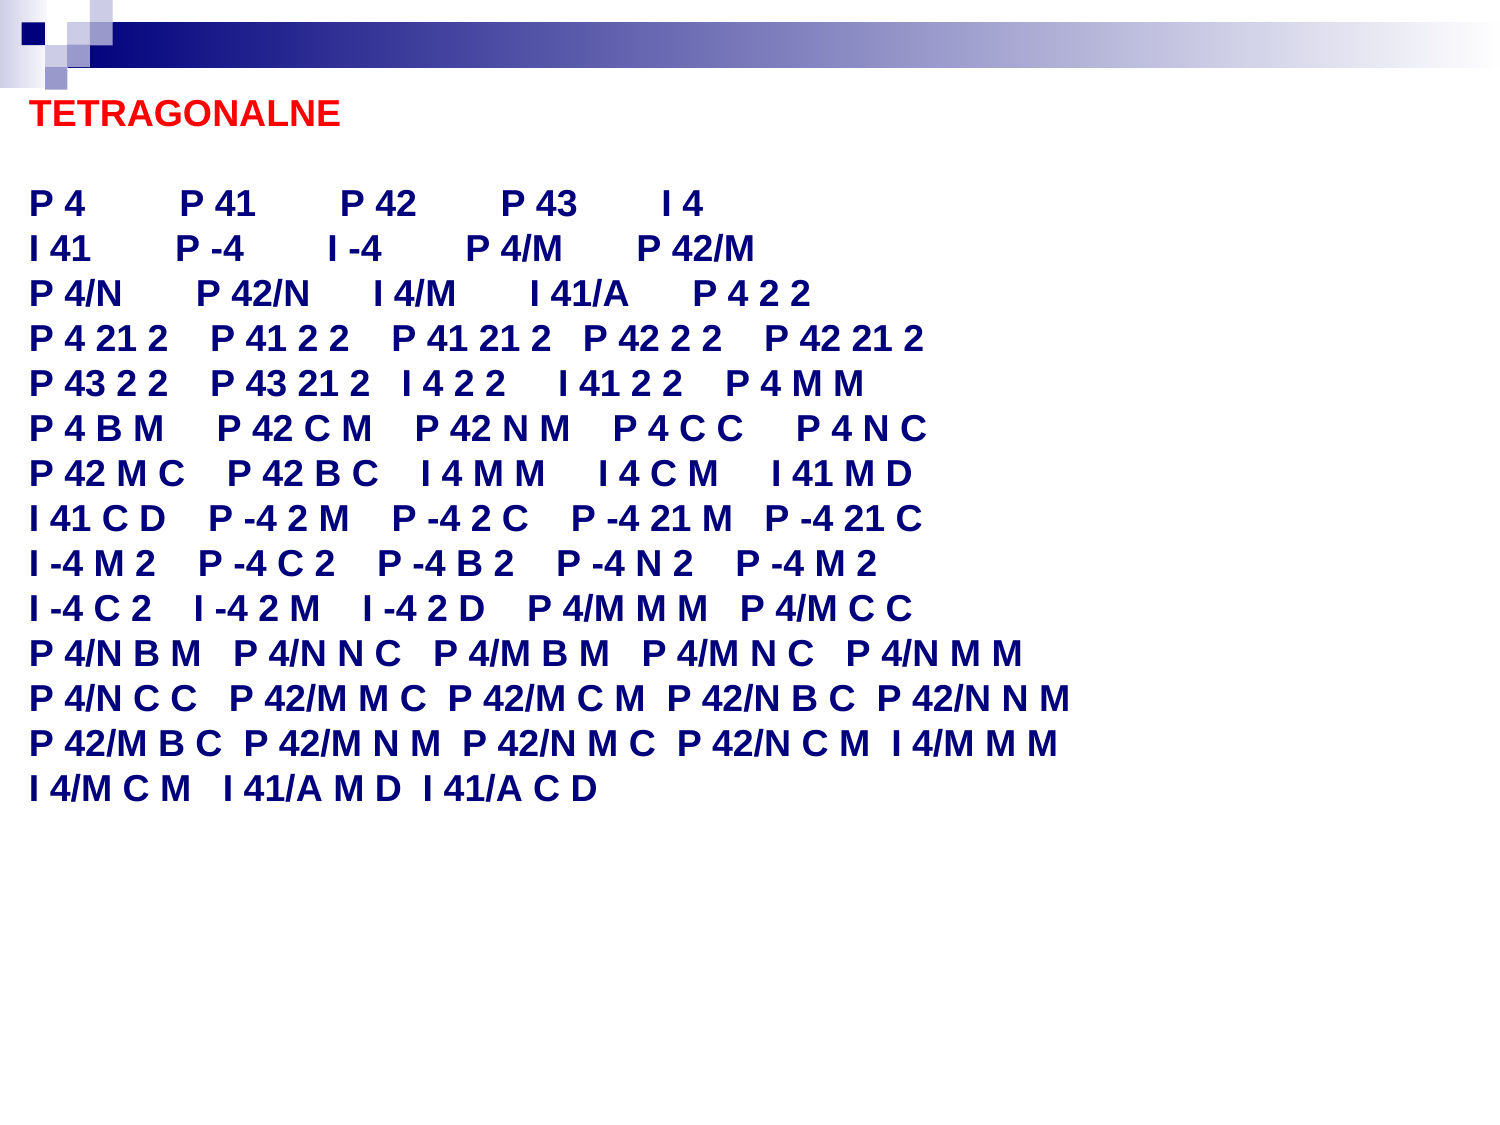

TETRAGONALNE
P 4 P 41 P 42 P 43 I 4
I 41 P -4 I -4 P 4/M P 42/M
P 4/N P 42/N I 4/M I 41/A P 4 2 2
P 4 21 2 P 41 2 2 P 41 21 2 P 42 2 2 P 42 21 2
P 43 2 2 P 43 21 2 I 4 2 2 I 41 2 2 P 4 M M
P 4 B M P 42 C M P 42 N M P 4 C C P 4 N C
P 42 M C P 42 B C I 4 M M I 4 C M I 41 M D
I 41 C D P -4 2 M P -4 2 C P -4 21 M P -4 21 C
I -4 M 2 P -4 C 2 P -4 B 2 P -4 N 2 P -4 M 2
I -4 C 2 I -4 2 M I -4 2 D P 4/M M M P 4/M C C
P 4/N B M P 4/N N C P 4/M B M P 4/M N C P 4/N M M
P 4/N C C P 42/M M C P 42/M C M P 42/N B C P 42/N N M
P 42/M B C P 42/M N M P 42/N M C P 42/N C M I 4/M M M
I 4/M C M I 41/A M D I 41/A C D